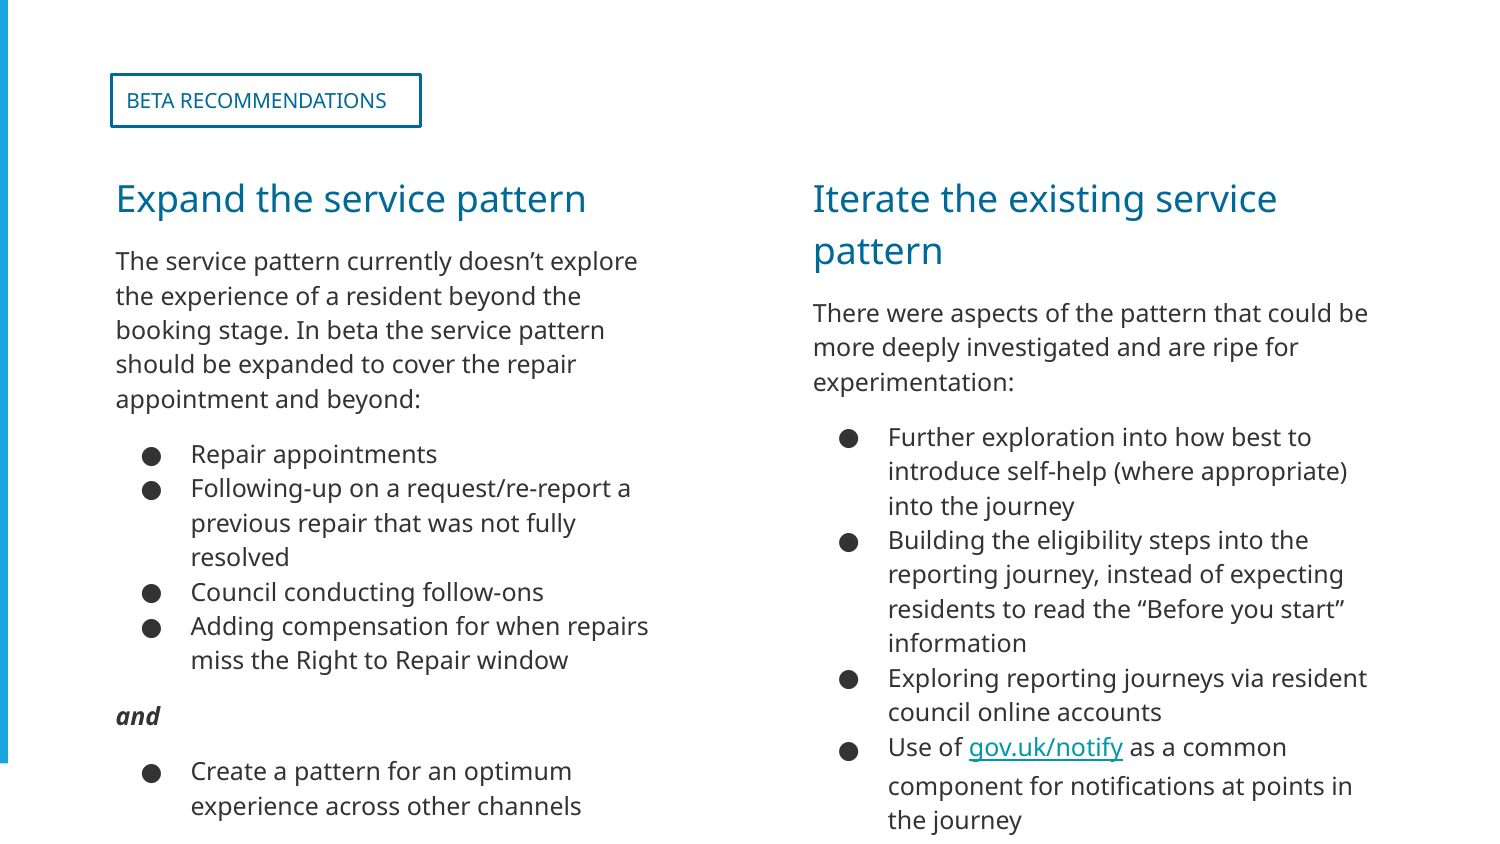

BETA RECOMMENDATIONS
Expand the service pattern
The service pattern currently doesn’t explore the experience of a resident beyond the booking stage. In beta the service pattern should be expanded to cover the repair appointment and beyond:
Repair appointments
Following-up on a request/re-report a previous repair that was not fully resolved
Council conducting follow-ons
Adding compensation for when repairs miss the Right to Repair window
and
Create a pattern for an optimum experience across other channels
Iterate the existing service pattern
There were aspects of the pattern that could be more deeply investigated and are ripe for experimentation:
Further exploration into how best to introduce self-help (where appropriate) into the journey
Building the eligibility steps into the reporting journey, instead of expecting residents to read the “Before you start” information
Exploring reporting journeys via resident council online accounts
Use of gov.uk/notify as a common component for notifications at points in the journey